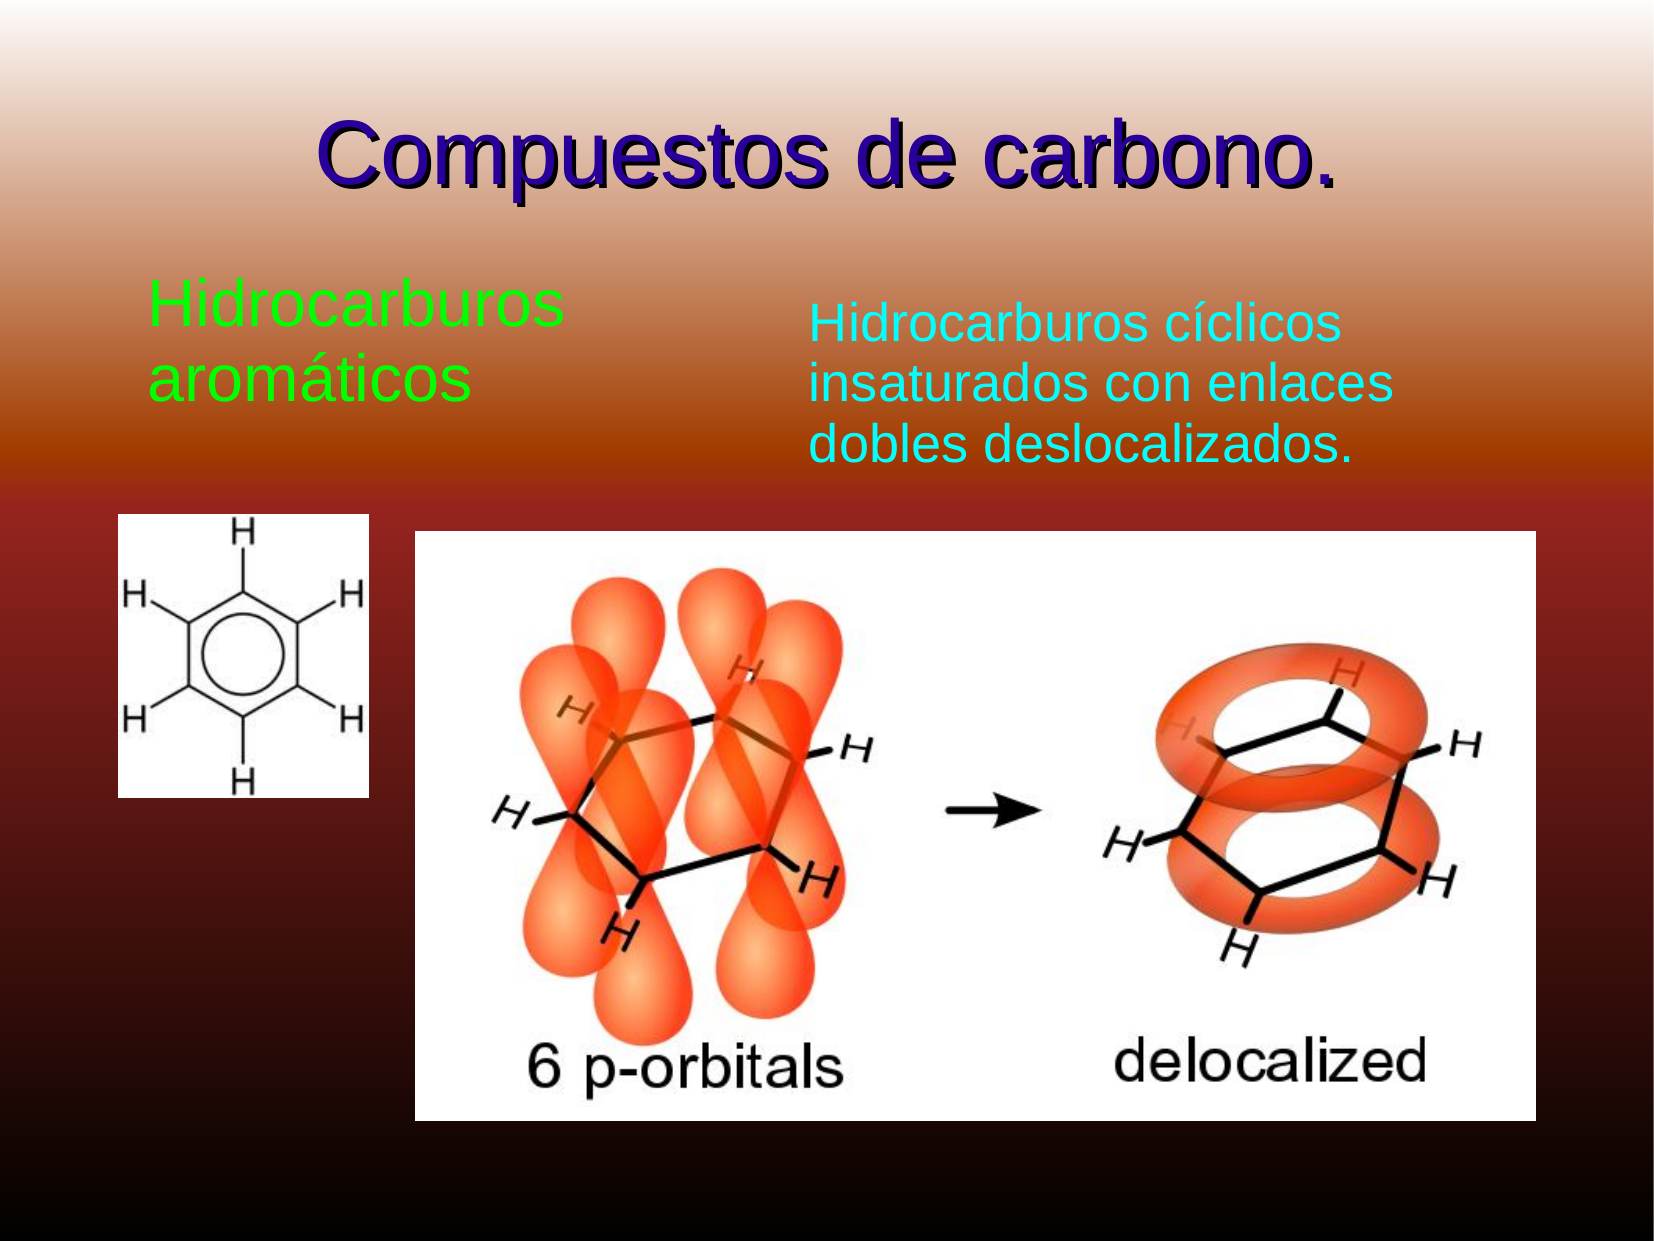

Compuestos de carbono.
# Hidrocarburos aromáticos
Hidrocarburos cíclicos insaturados con enlaces dobles deslocalizados.